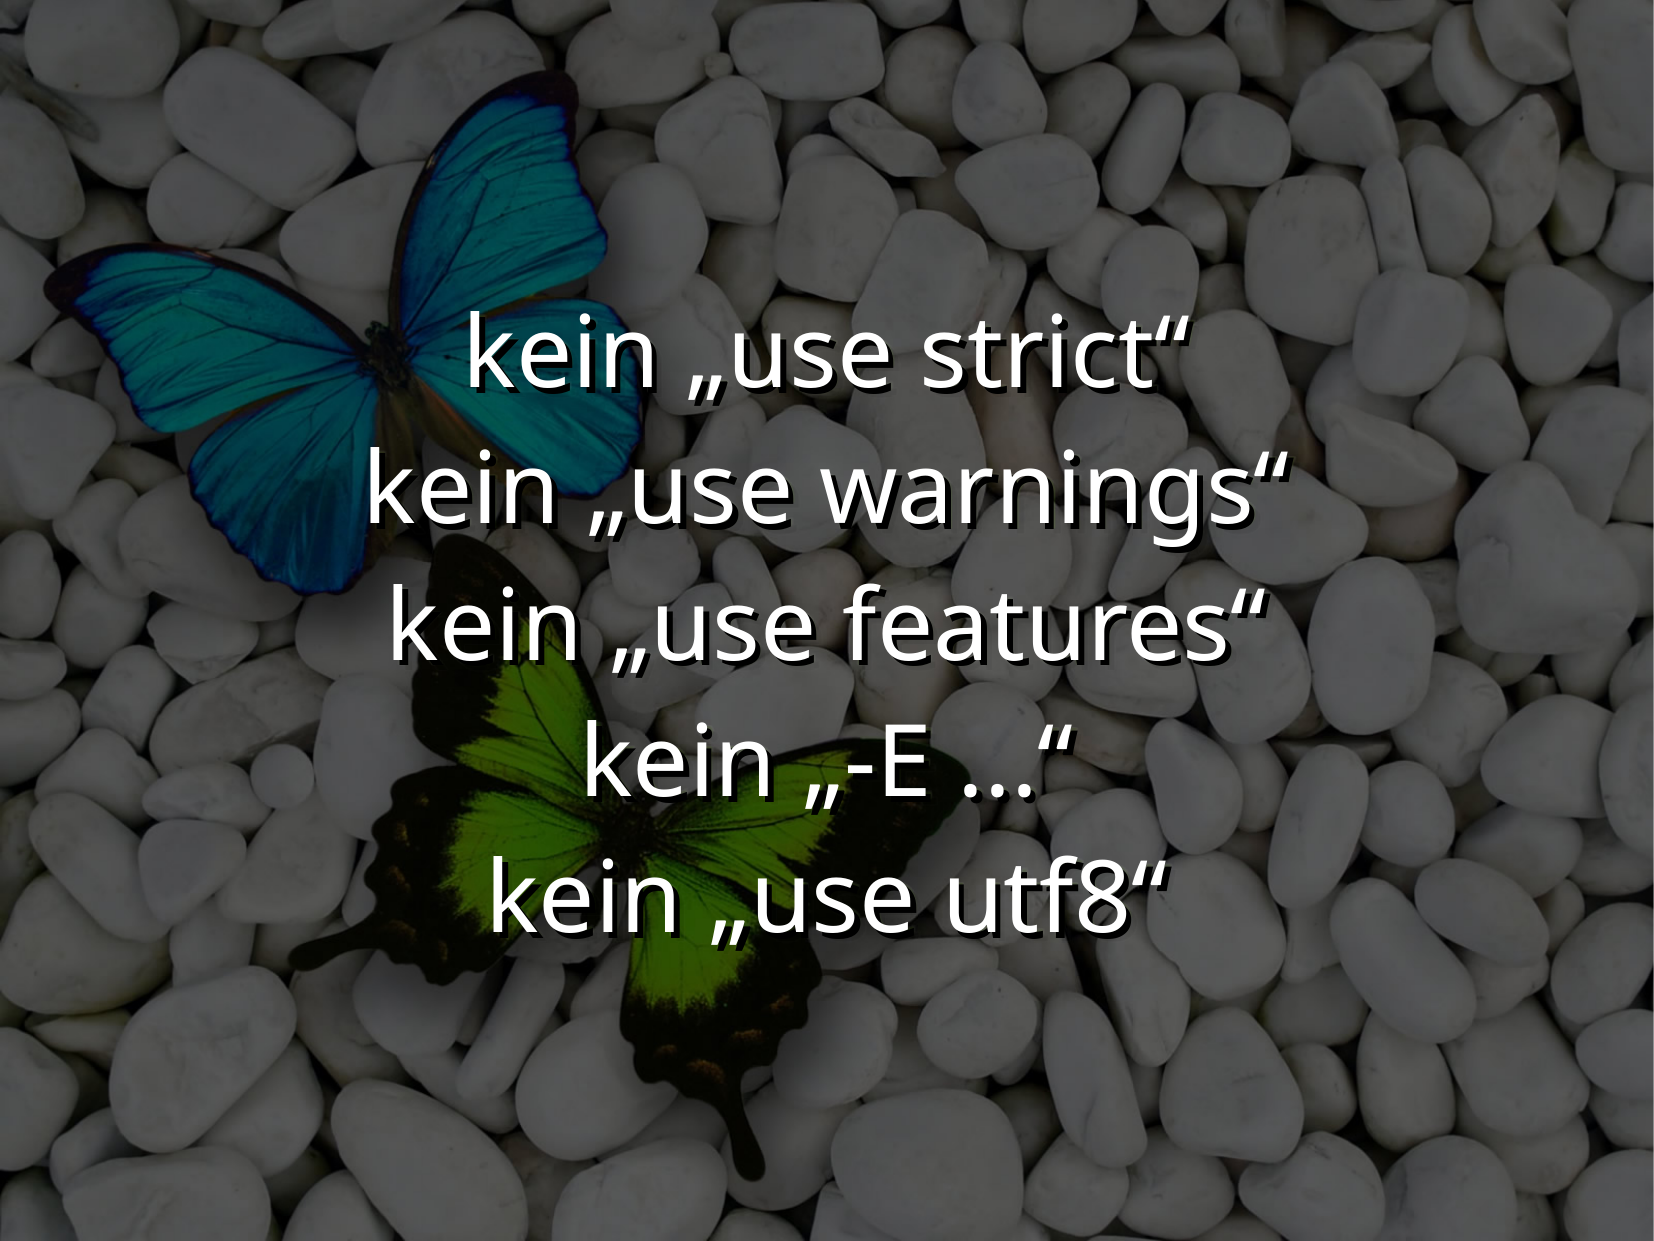

#
kein „use strict“
kein „use warnings“
kein „use features“
kein „-E ...“
kein „use utf8“